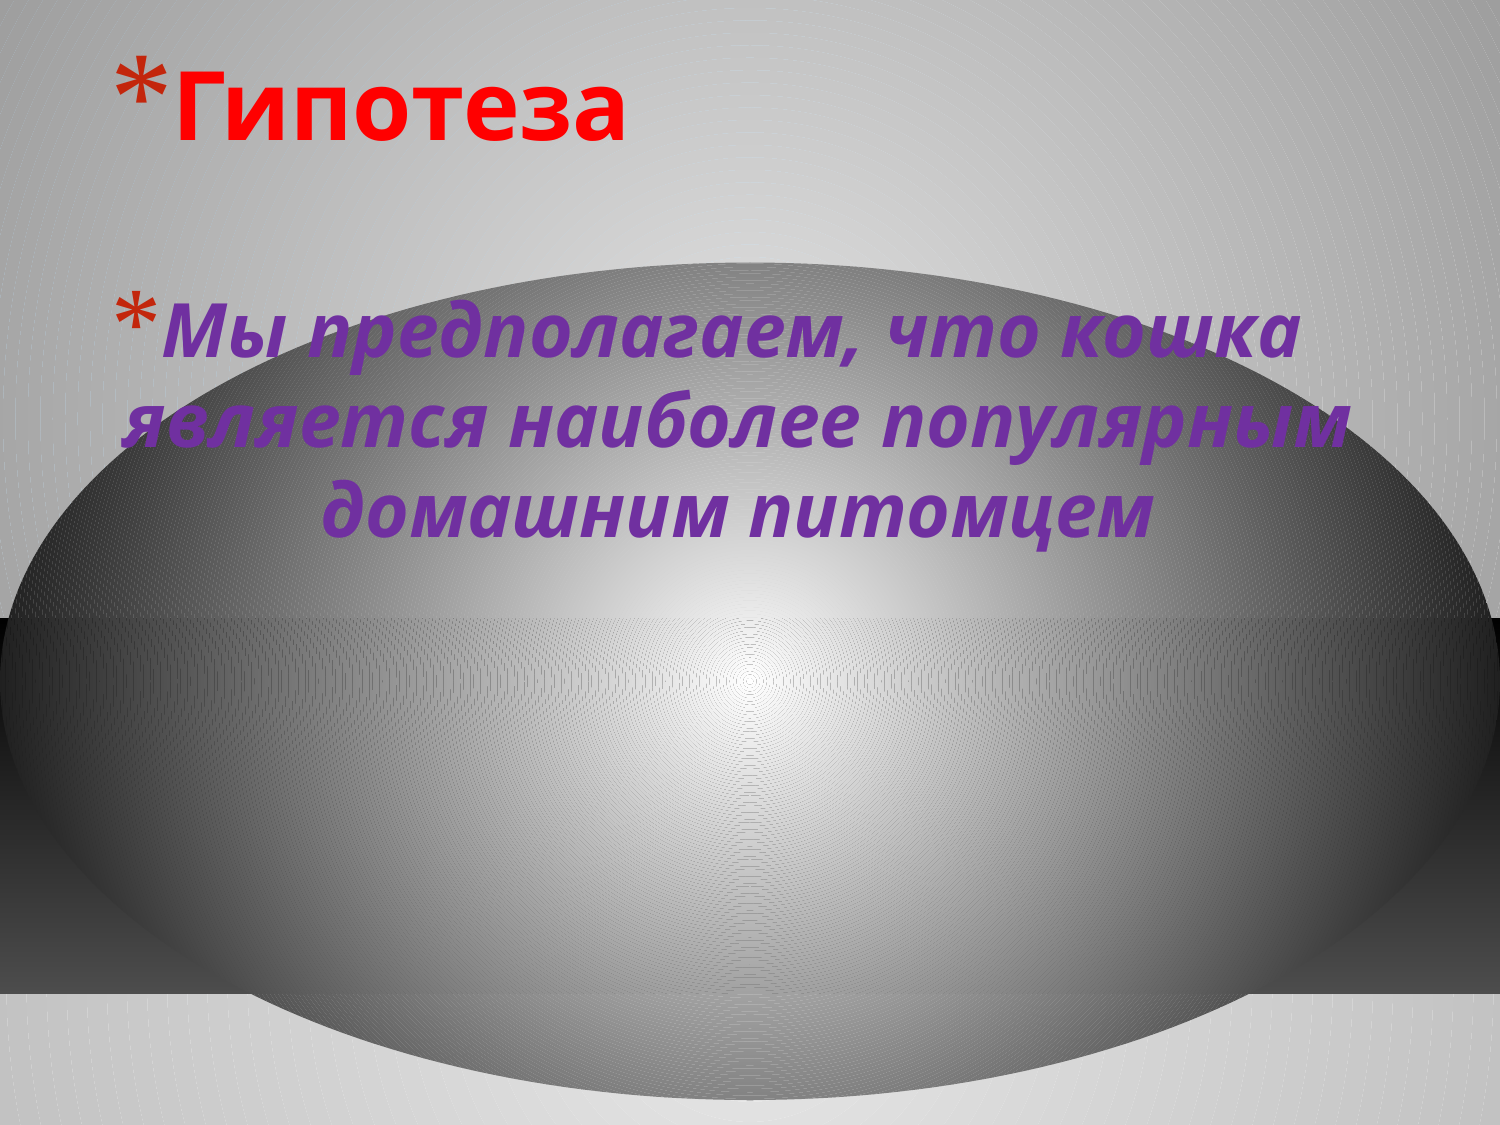

# Гипотеза
Мы предполагаем, что кошка является наиболее популярным домашним питомцем